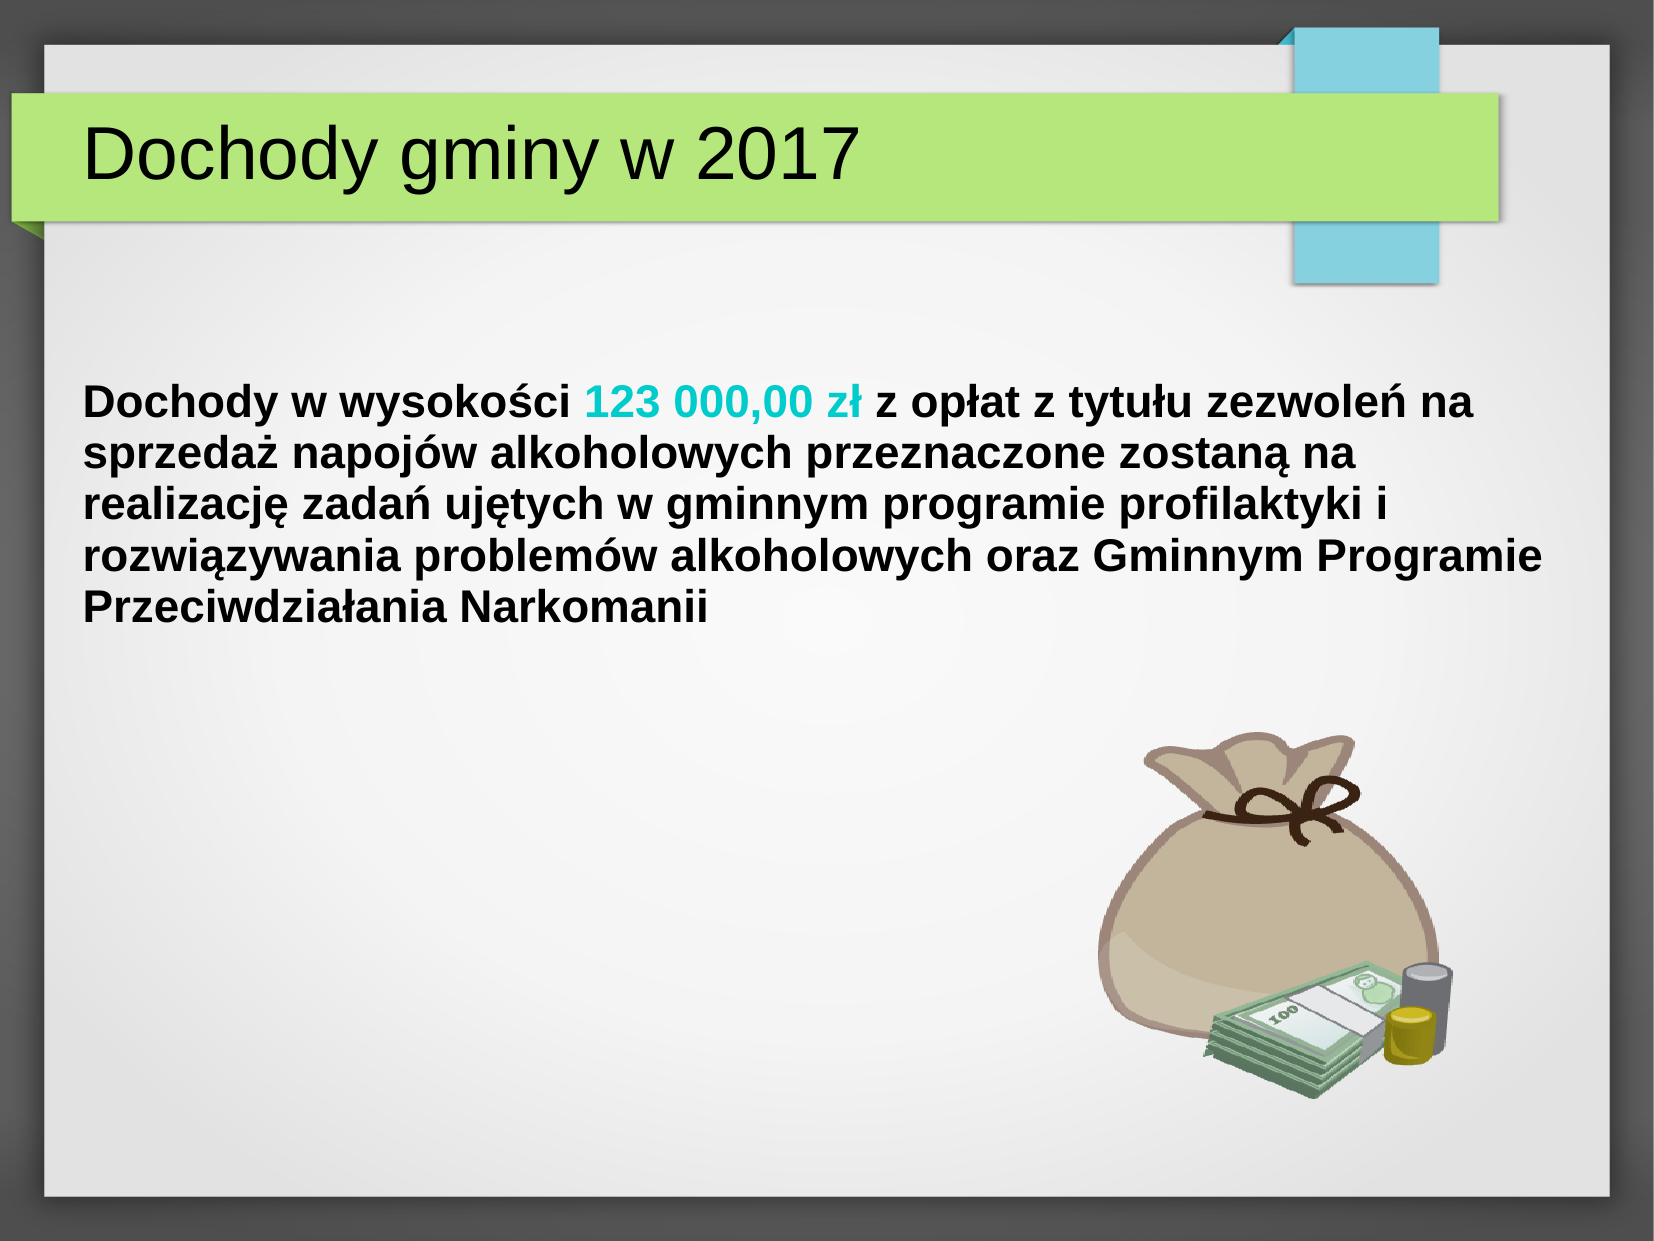

# Dochody gminy w 2017
Dochody w wysokości 123 000,00 zł z opłat z tytułu zezwoleń na sprzedaż napojów alkoholowych przeznaczone zostaną na realizację zadań ujętych w gminnym programie profilaktyki i rozwiązywania problemów alkoholowych oraz Gminnym Programie Przeciwdziałania Narkomanii